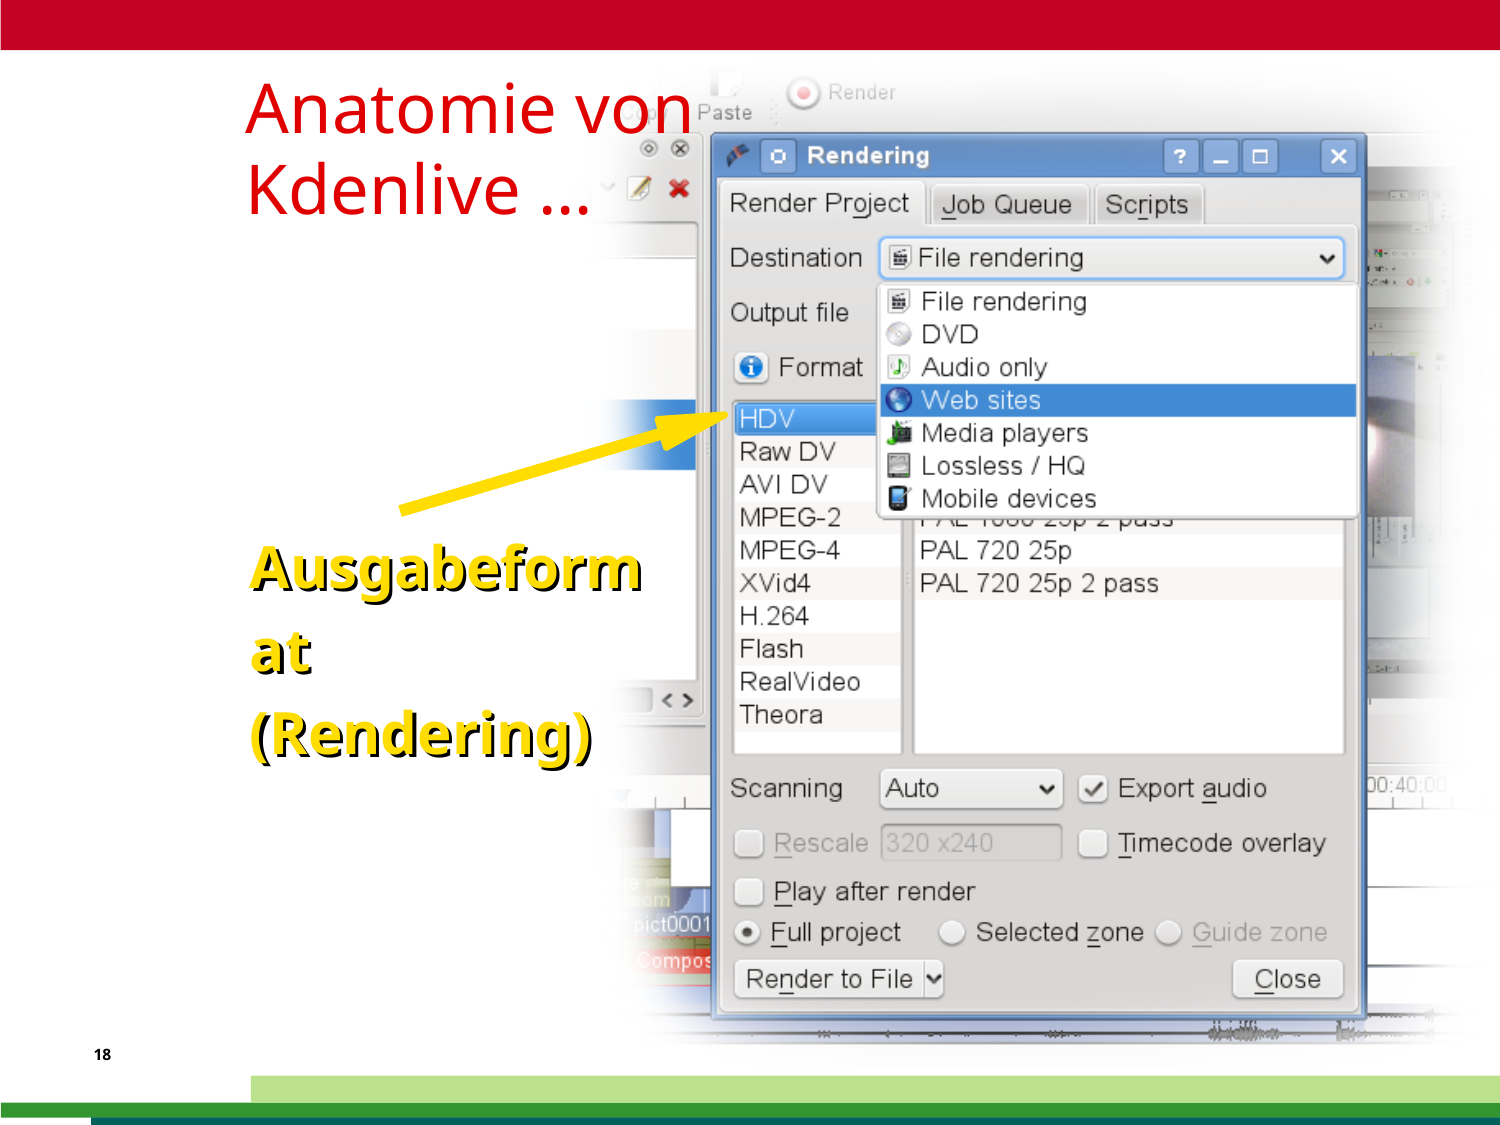

# Anatomie von Kdenlive …
Ausgabeformat (Rendering)